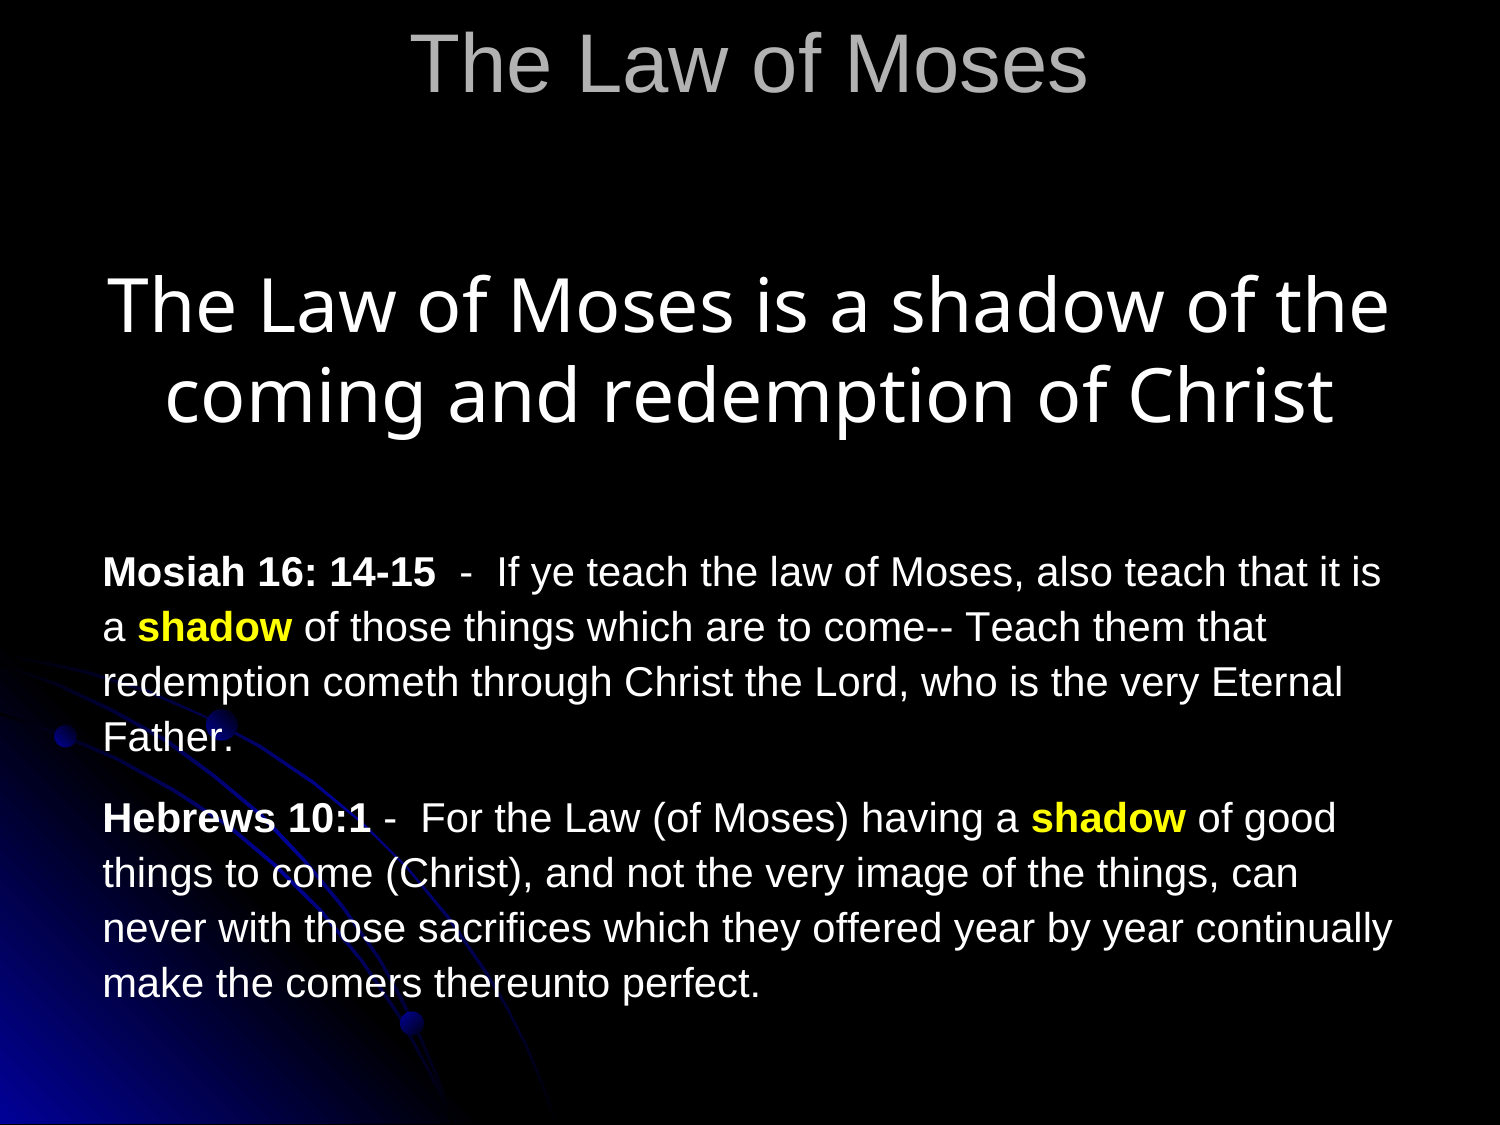

# The Law of Moses
The Law of Moses is a shadow of the coming and redemption of Christ
Mosiah 16: 14-15 - If ye teach the law of Moses, also teach that it is a shadow of those things which are to come-- Teach them that redemption cometh through Christ the Lord, who is the very Eternal Father.
Hebrews 10:1 - For the Law (of Moses) having a shadow of good things to come (Christ), and not the very image of the things, can never with those sacrifices which they offered year by year continually make the comers thereunto perfect.